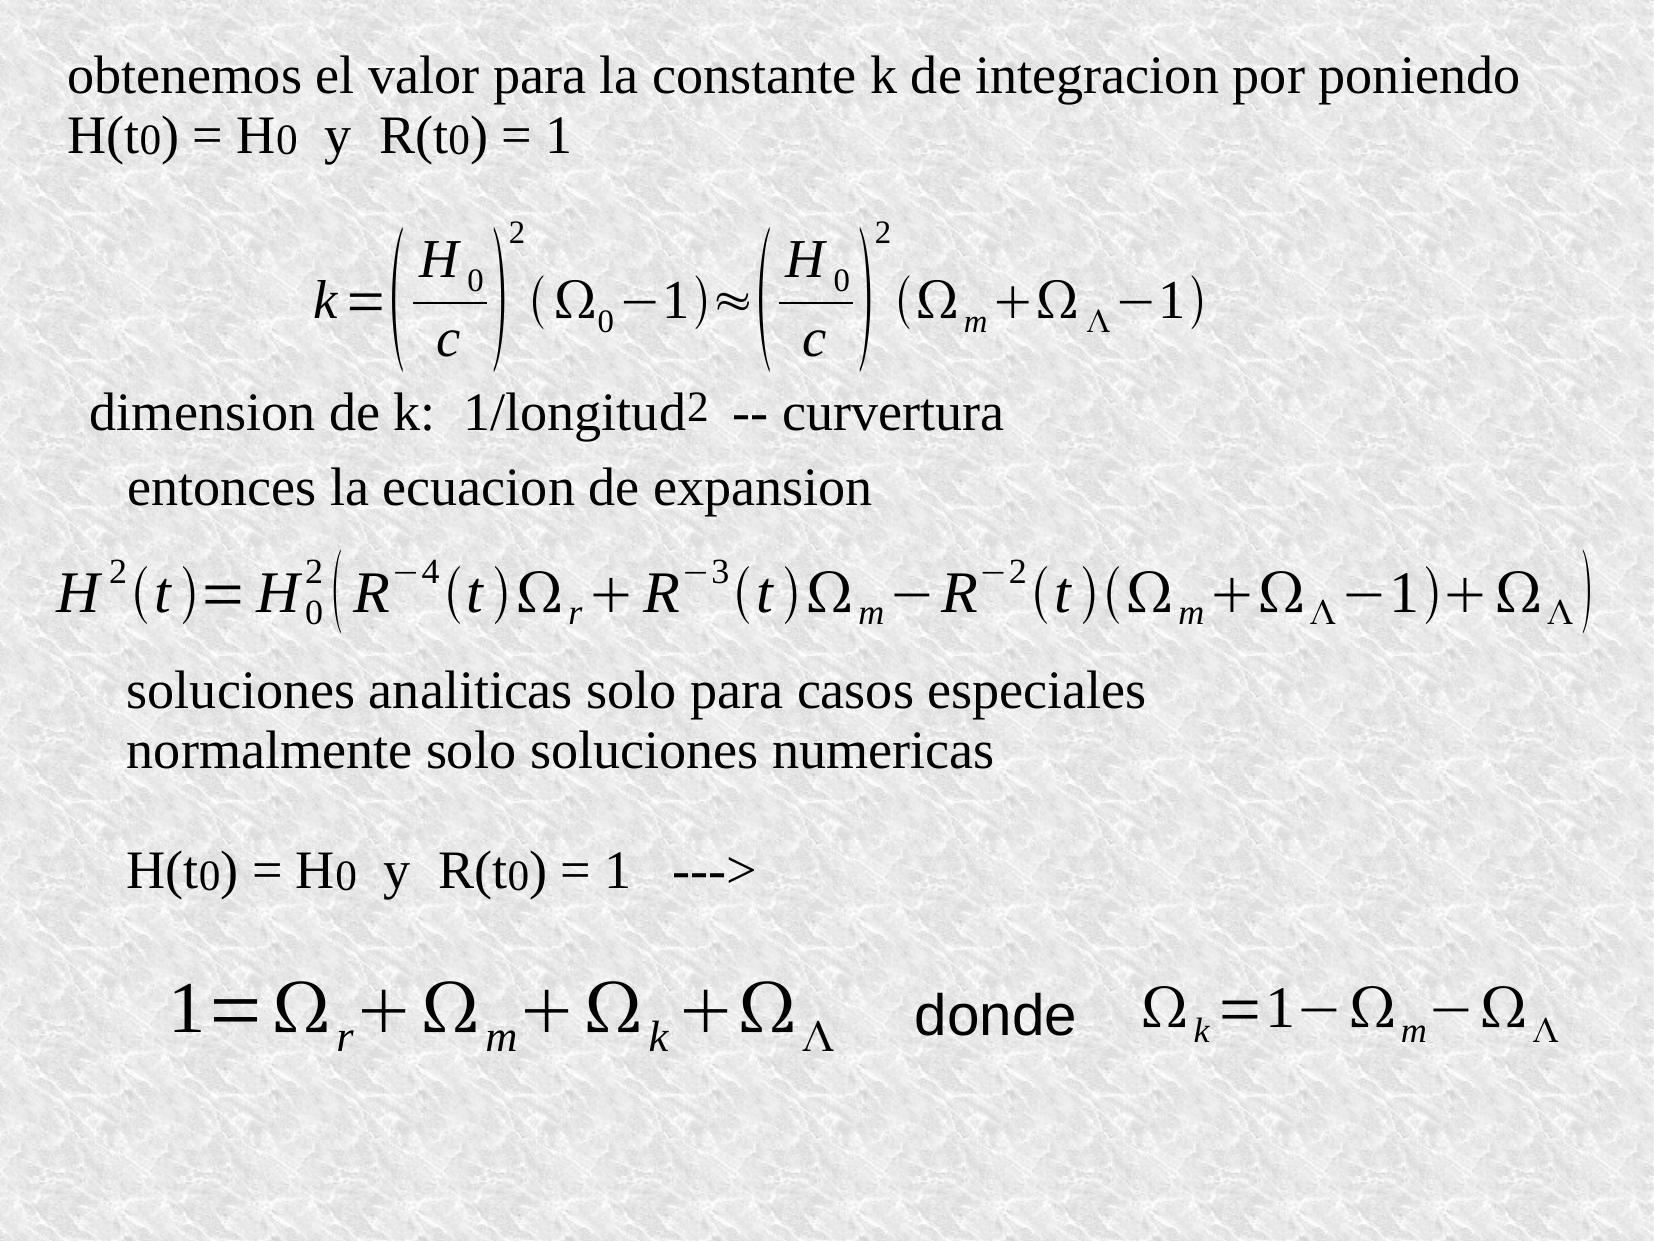

obtenemos el valor para la constante k de integracion por poniendo
H(t0) = H0 y R(t0) = 1
dimension de k: 1/longitud2 -- curvertura
entonces la ecuacion de expansion
soluciones analiticas solo para casos especiales
normalmente solo soluciones numericas
H(t0) = H0 y R(t0) = 1 --->
donde